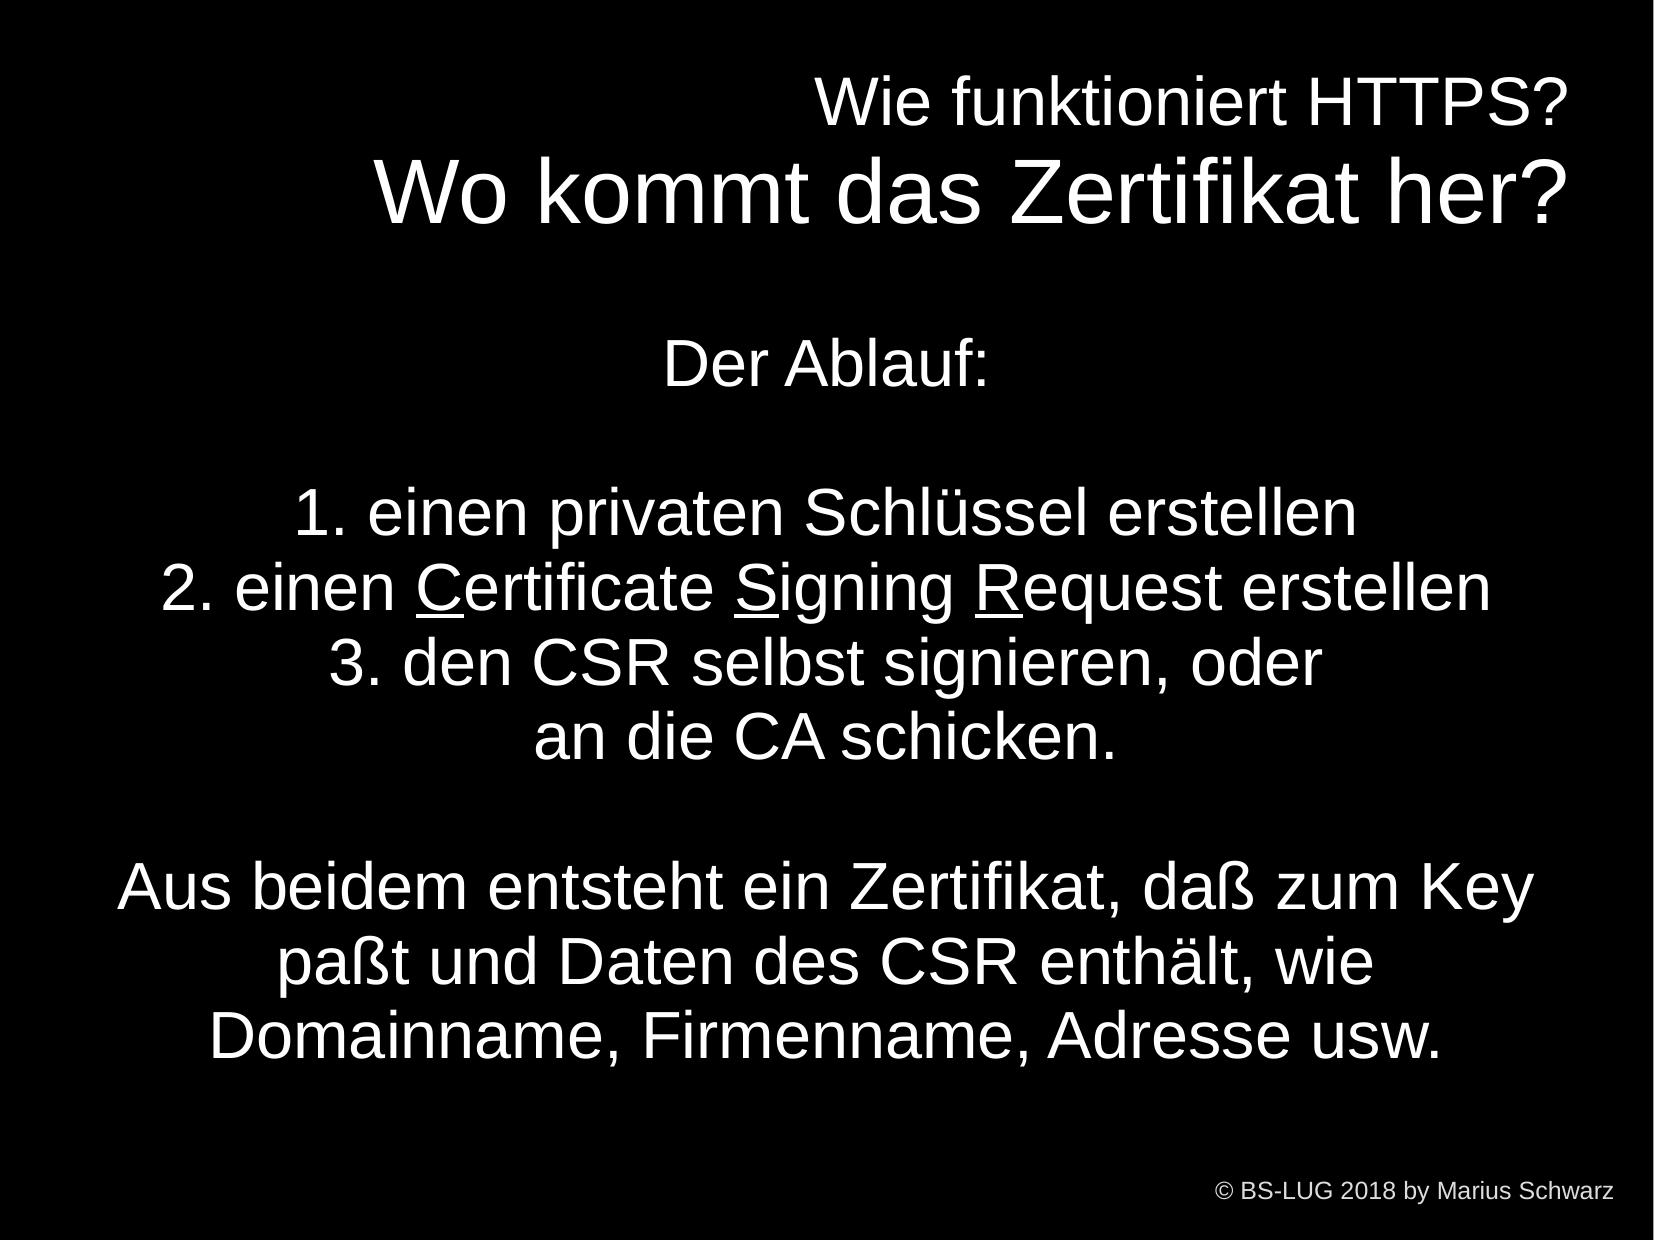

# Wie funktioniert HTTPS? Wo kommt das Zertifikat her?
Der Ablauf:
1. einen privaten Schlüssel erstellen
2. einen Certificate Signing Request erstellen
3. den CSR selbst signieren, oder
an die CA schicken.
Aus beidem entsteht ein Zertifikat, daß zum Key paßt und Daten des CSR enthält, wie Domainname, Firmenname, Adresse usw.
© BS-LUG 2018 by Marius Schwarz